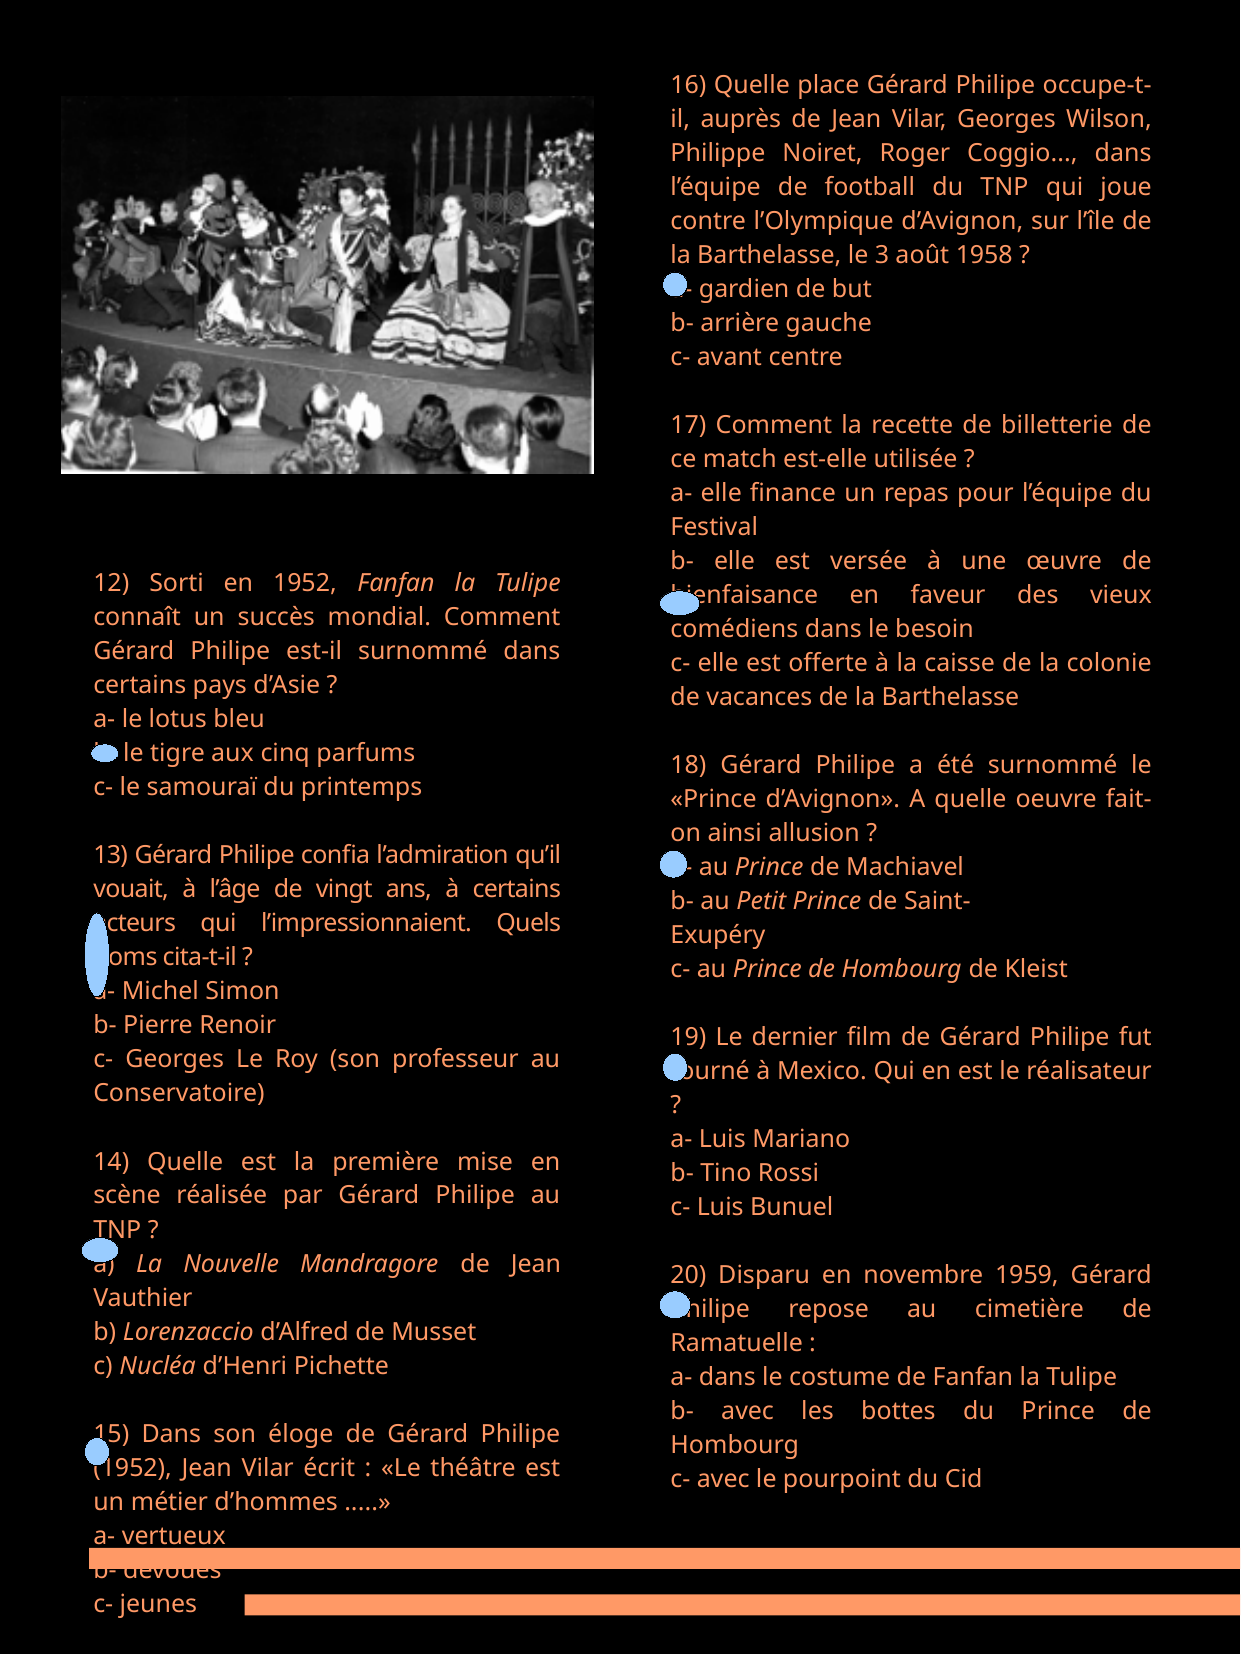

16) Quelle place Gérard Philipe occupe-t-il, auprès de Jean Vilar, Georges Wilson, Philippe Noiret, Roger Coggio..., dans l’équipe de football du TNP qui joue contre l’Olympique d’Avignon, sur l’île de la Barthelasse, le 3 août 1958 ?
a- gardien de but
b- arrière gauche
c- avant centre
17) Comment la recette de billetterie de ce match est-elle utilisée ?
a- elle finance un repas pour l’équipe du Festival
b- elle est versée à une œuvre de bienfaisance en faveur des vieux comédiens dans le besoin
c- elle est offerte à la caisse de la colonie de vacances de la Barthelasse
18) Gérard Philipe a été surnommé le «Prince d’Avignon». A quelle oeuvre fait-on ainsi allusion ?
a- au Prince de Machiavel
b- au Petit Prince de Saint-
Exupéry
c- au Prince de Hombourg de Kleist
19) Le dernier film de Gérard Philipe fut tourné à Mexico. Qui en est le réalisateur ?
a- Luis Mariano
b- Tino Rossi
c- Luis Bunuel
20) Disparu en novembre 1959, Gérard Philipe repose au cimetière de Ramatuelle :
a- dans le costume de Fanfan la Tulipe
b- avec les bottes du Prince de Hombourg
c- avec le pourpoint du Cid
12) Sorti en 1952, Fanfan la Tulipe connaît un succès mondial. Comment Gérard Philipe est-il surnommé dans certains pays d’Asie ?
a- le lotus bleu
b- le tigre aux cinq parfums
c- le samouraï du printemps
13) Gérard Philipe confia l’admiration qu’il vouait, à l’âge de vingt ans, à certains acteurs qui l’impressionnaient. Quels noms cita-t-il ?
a- Michel Simon
b- Pierre Renoir
c- Georges Le Roy (son professeur au Conservatoire)
14) Quelle est la première mise en scène réalisée par Gérard Philipe au TNP ?
a) La Nouvelle Mandragore de Jean Vauthier
b) Lorenzaccio d’Alfred de Musset
c) Nucléa d’Henri Pichette
15) Dans son éloge de Gérard Philipe (1952), Jean Vilar écrit : «Le théâtre est un métier d’hommes .....»
a- vertueux
b- dévoués
c- jeunes